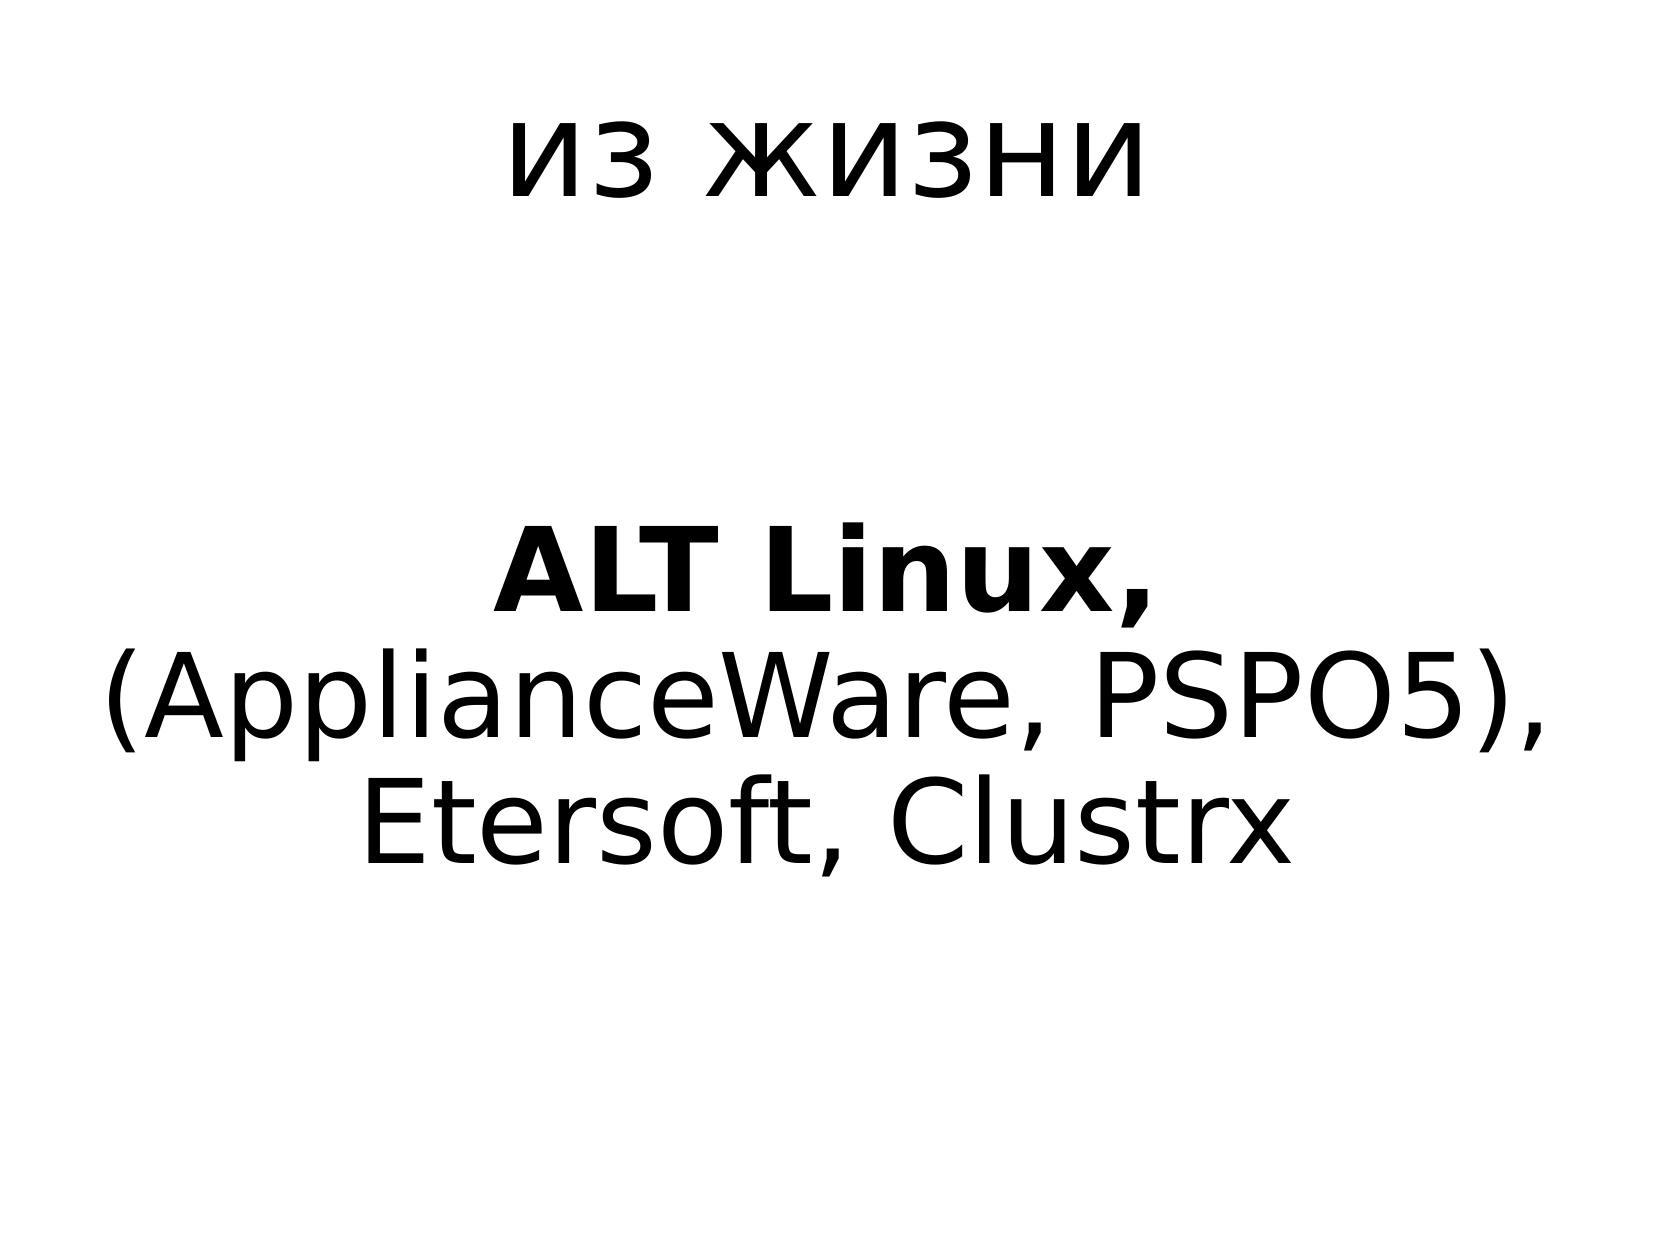

# из жизни
ALT Linux,
(ApplianceWare, PSPO5),
Etersoft, Clustrx